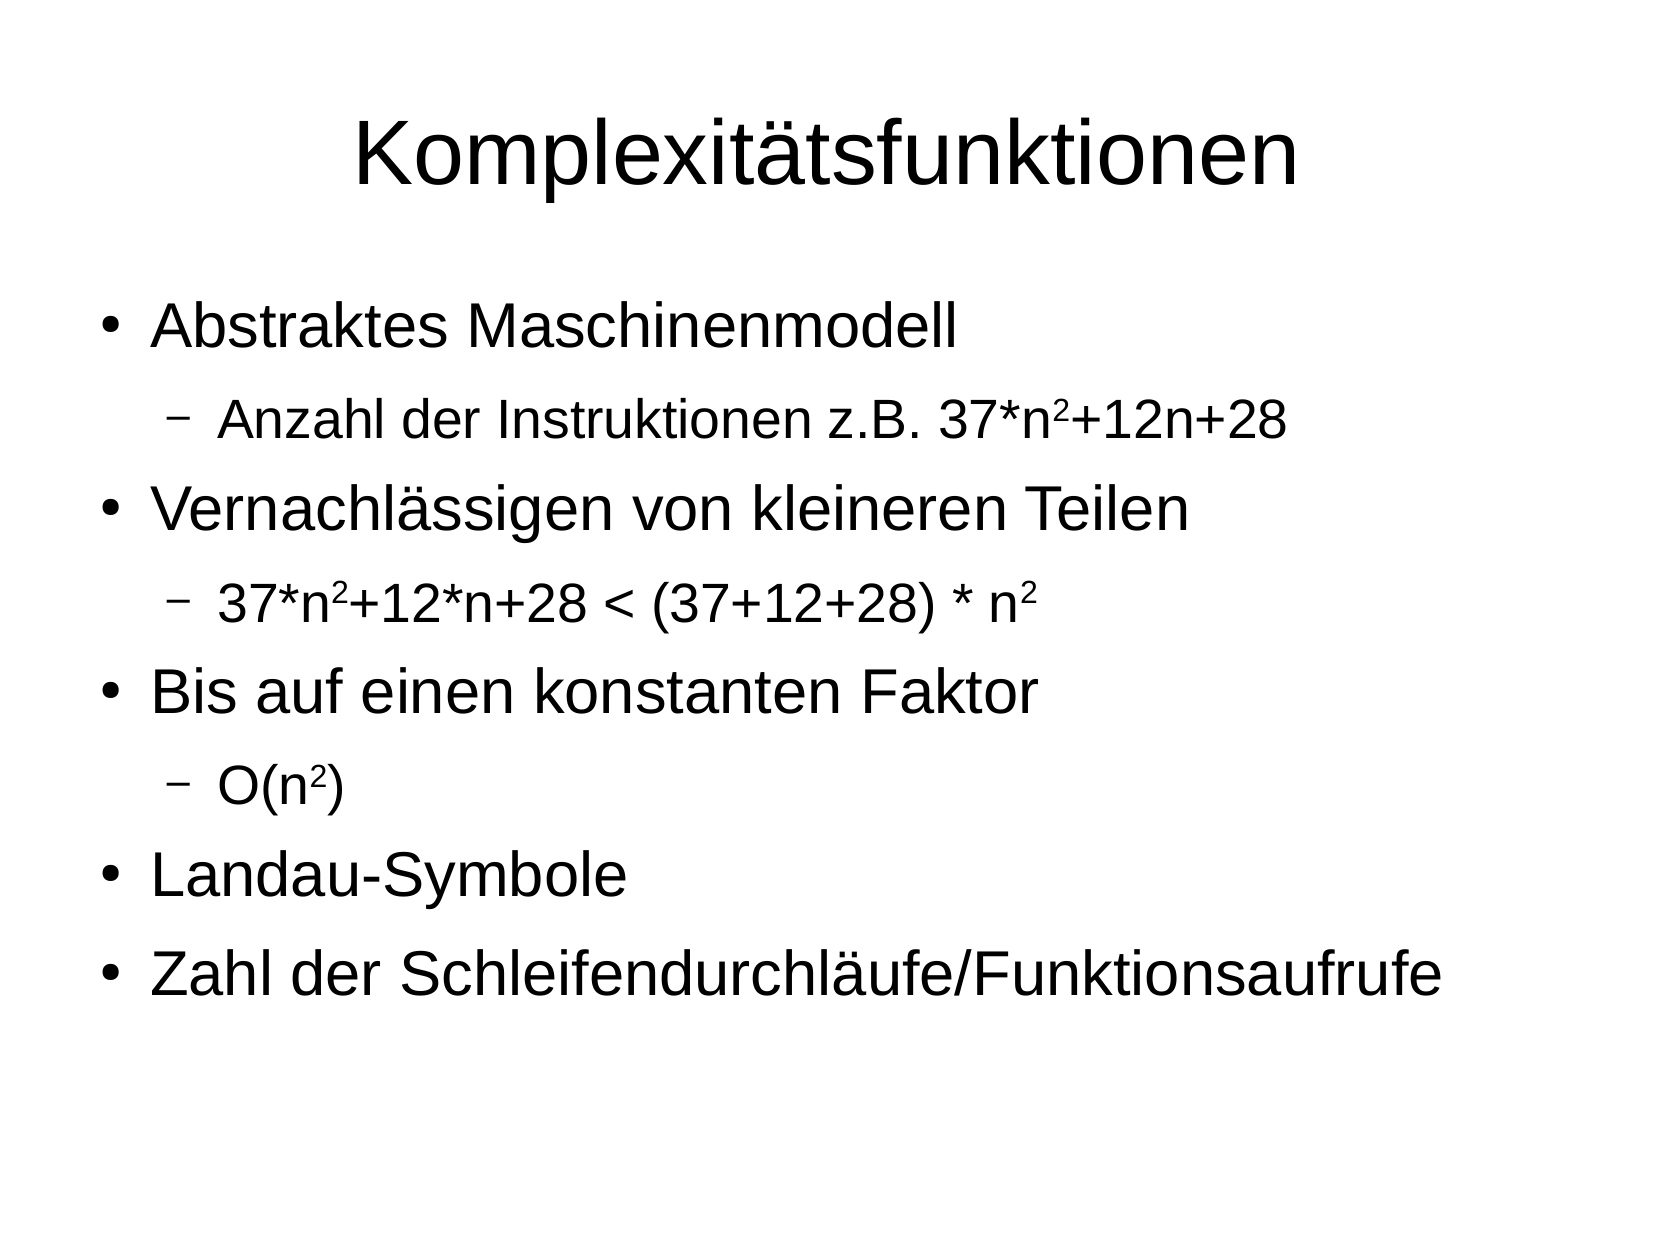

# Komplexitätsfunktionen
Abstraktes Maschinenmodell
Anzahl der Instruktionen z.B. 37*n2+12n+28
Vernachlässigen von kleineren Teilen
37*n2+12*n+28 < (37+12+28) * n2
Bis auf einen konstanten Faktor
O(n2)
Landau-Symbole
Zahl der Schleifendurchläufe/Funktionsaufrufe